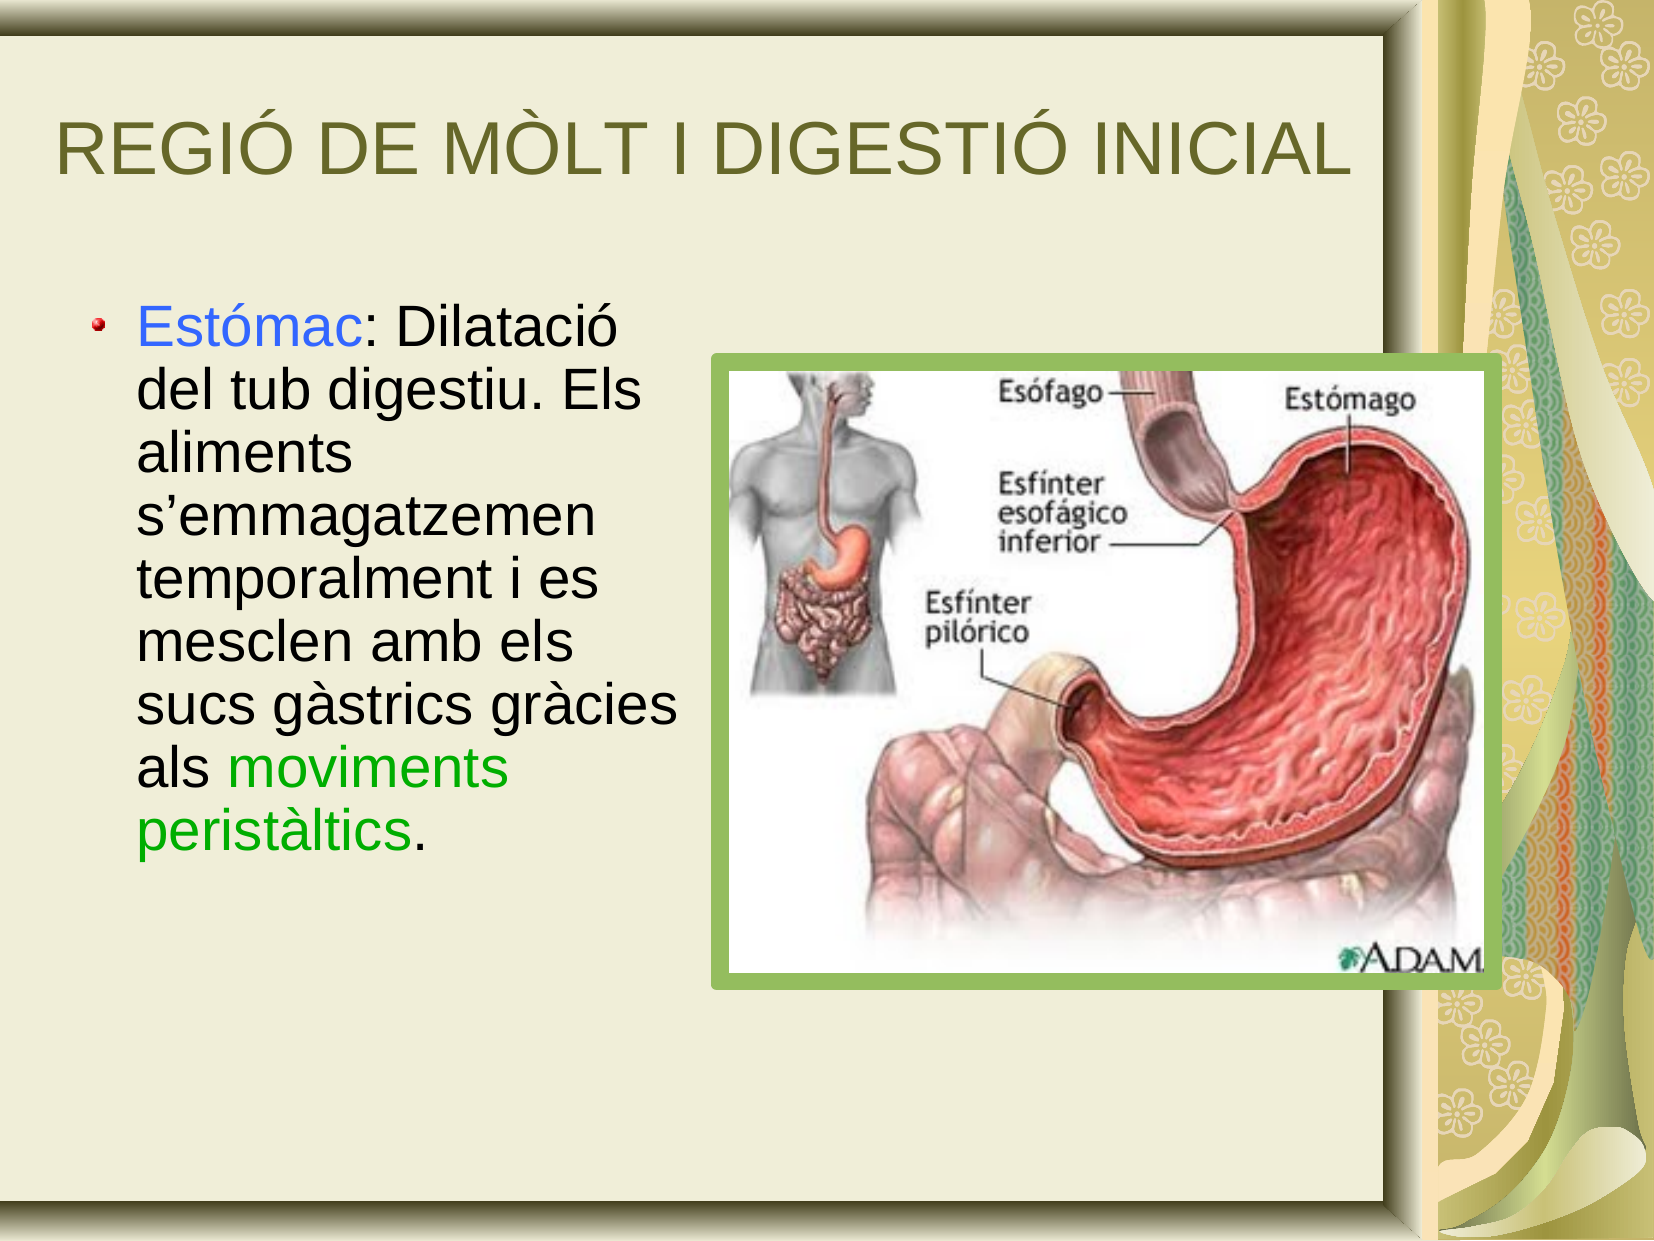

REGIÓ DE MÒLT I DIGESTIÓ INICIAL
Estómac: Dilatació del tub digestiu. Els aliments s’emmagatzemen temporalment i es mesclen amb els sucs gàstrics gràcies als moviments peristàltics.